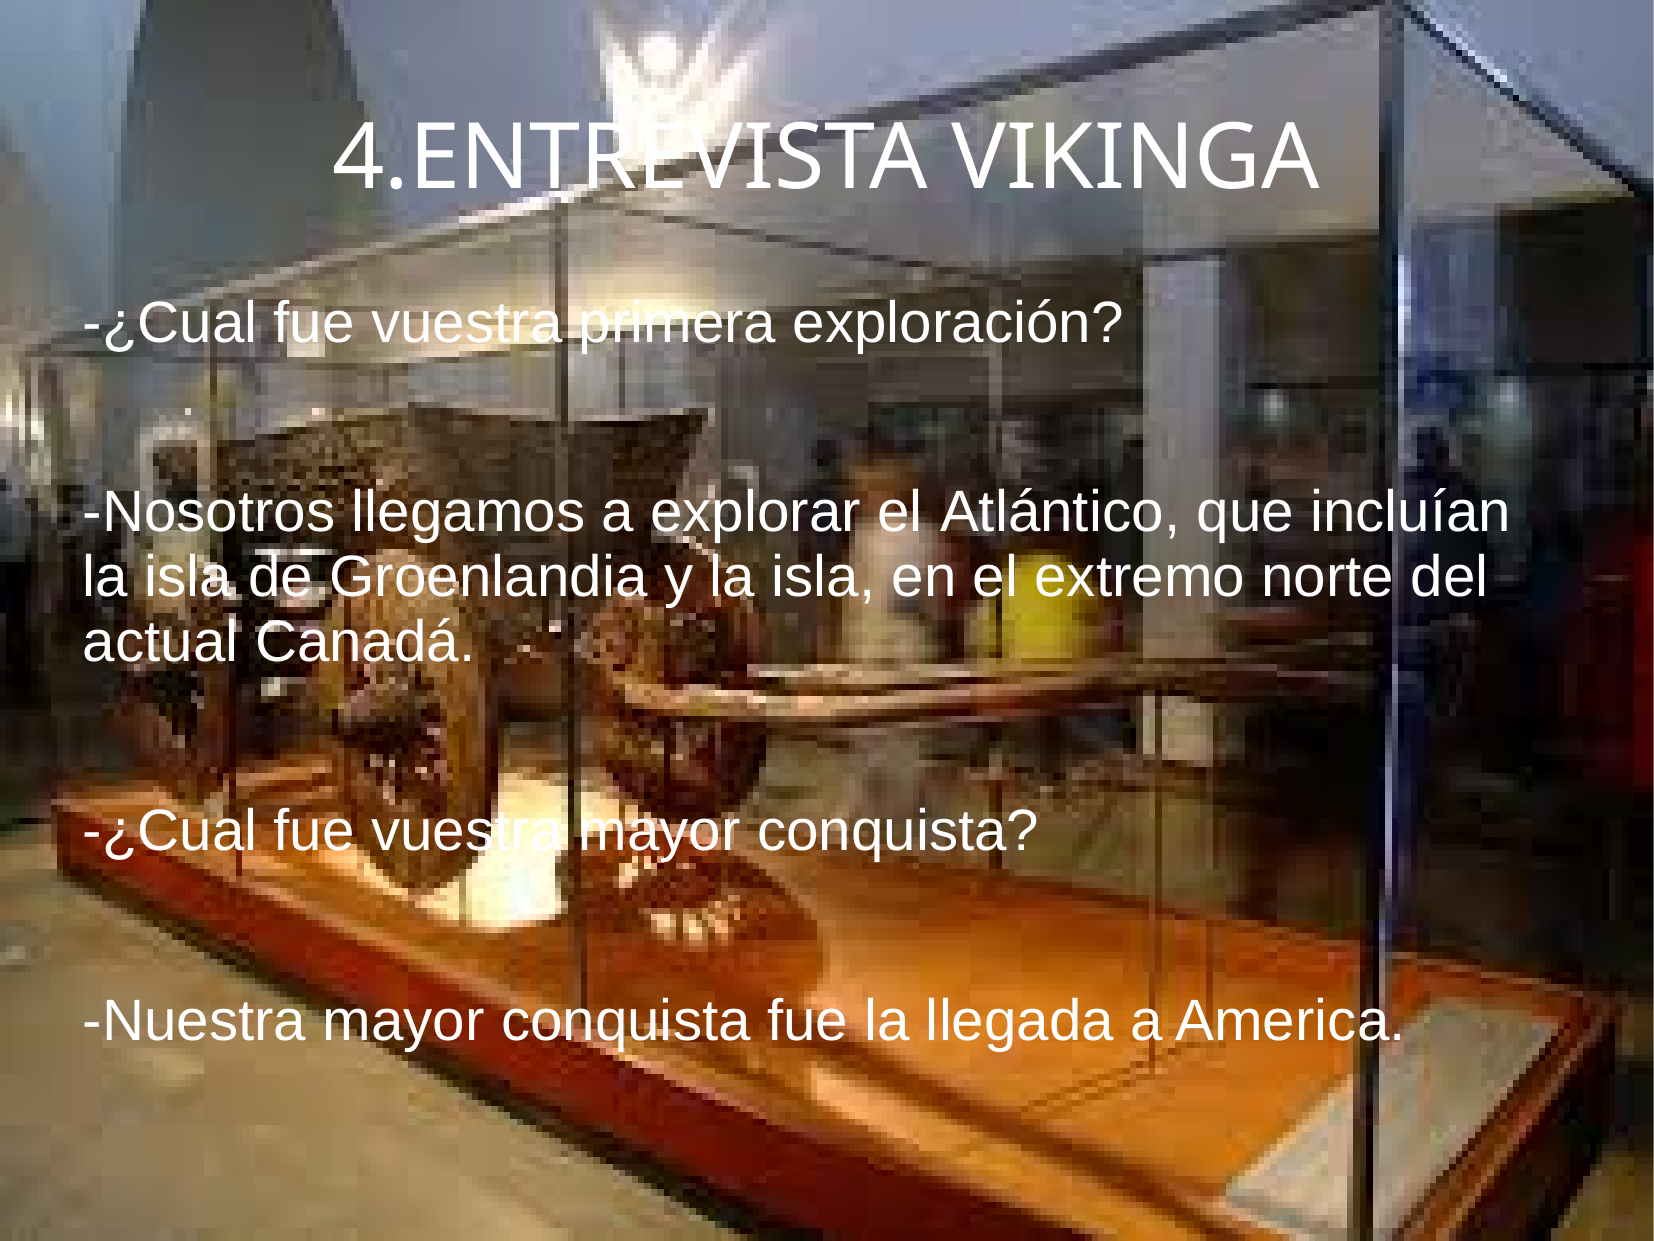

# 4.ENTREVISTA VIKINGA
-¿Cual fue vuestra primera exploración?
-Nosotros llegamos a explorar el Atlántico, que incluían la isla de Groenlandia y la isla, en el extremo norte del actual Canadá.
-¿Cual fue vuestra mayor conquista?
-Nuestra mayor conquista fue la llegada a America.